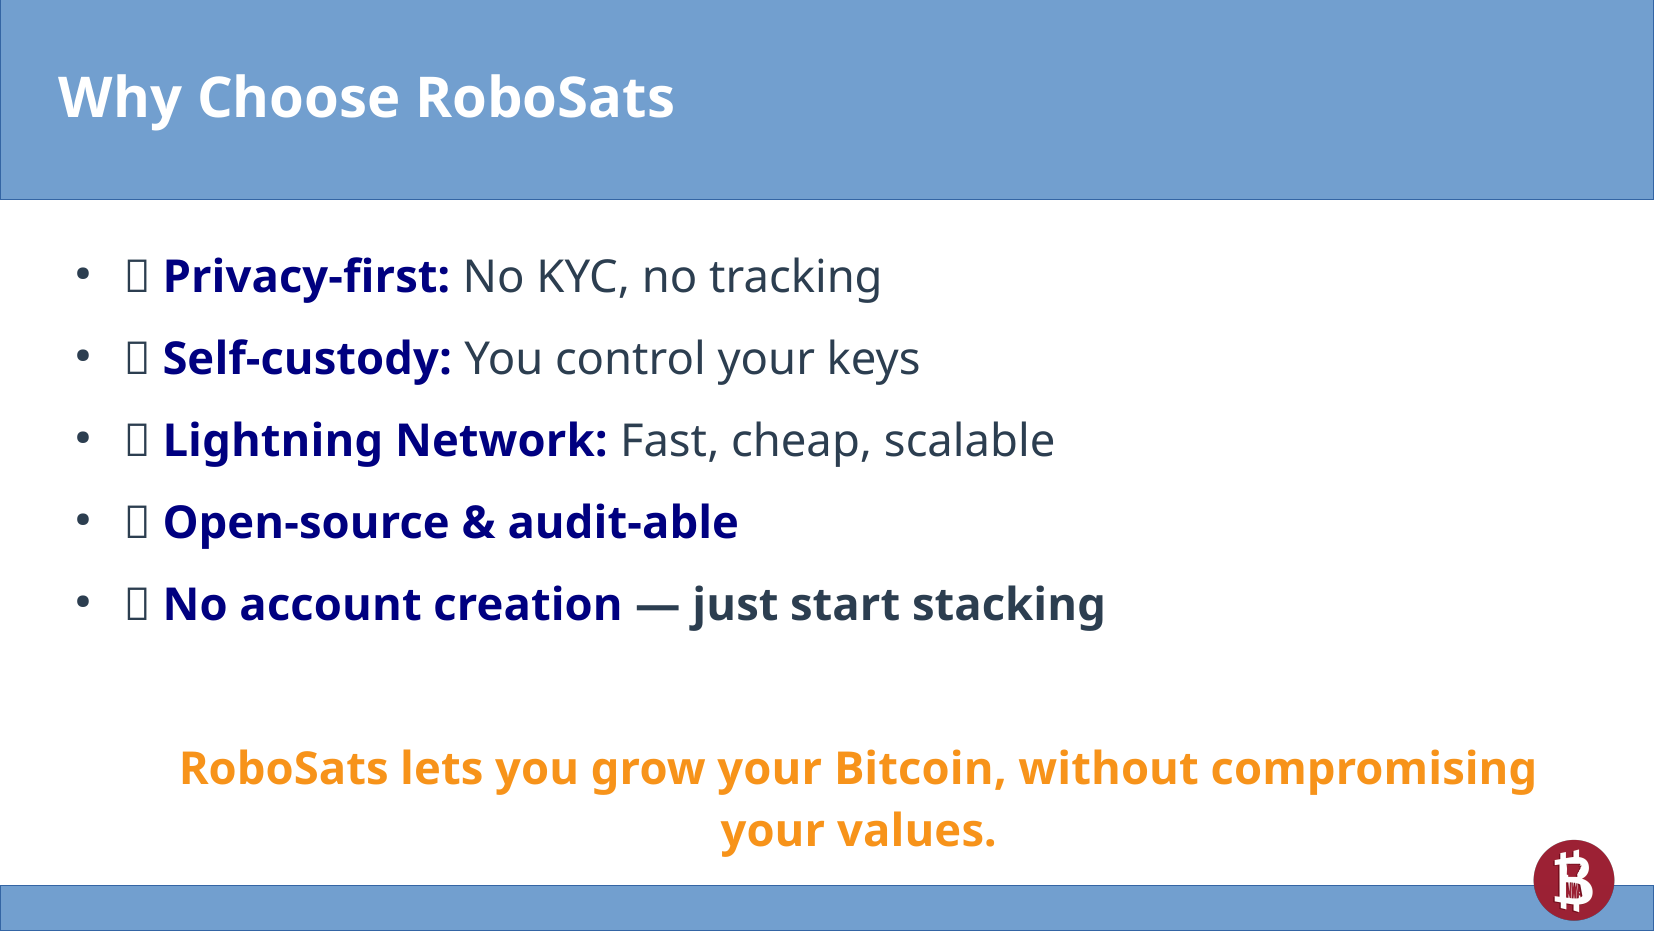

# Why Choose RoboSats
✅ Privacy-first: No KYC, no tracking
✅ Self-custody: You control your keys
✅ Lightning Network: Fast, cheap, scalable
✅ Open-source & audit-able
✅ No account creation — just start stacking
RoboSats lets you grow your Bitcoin, without compromising your values.